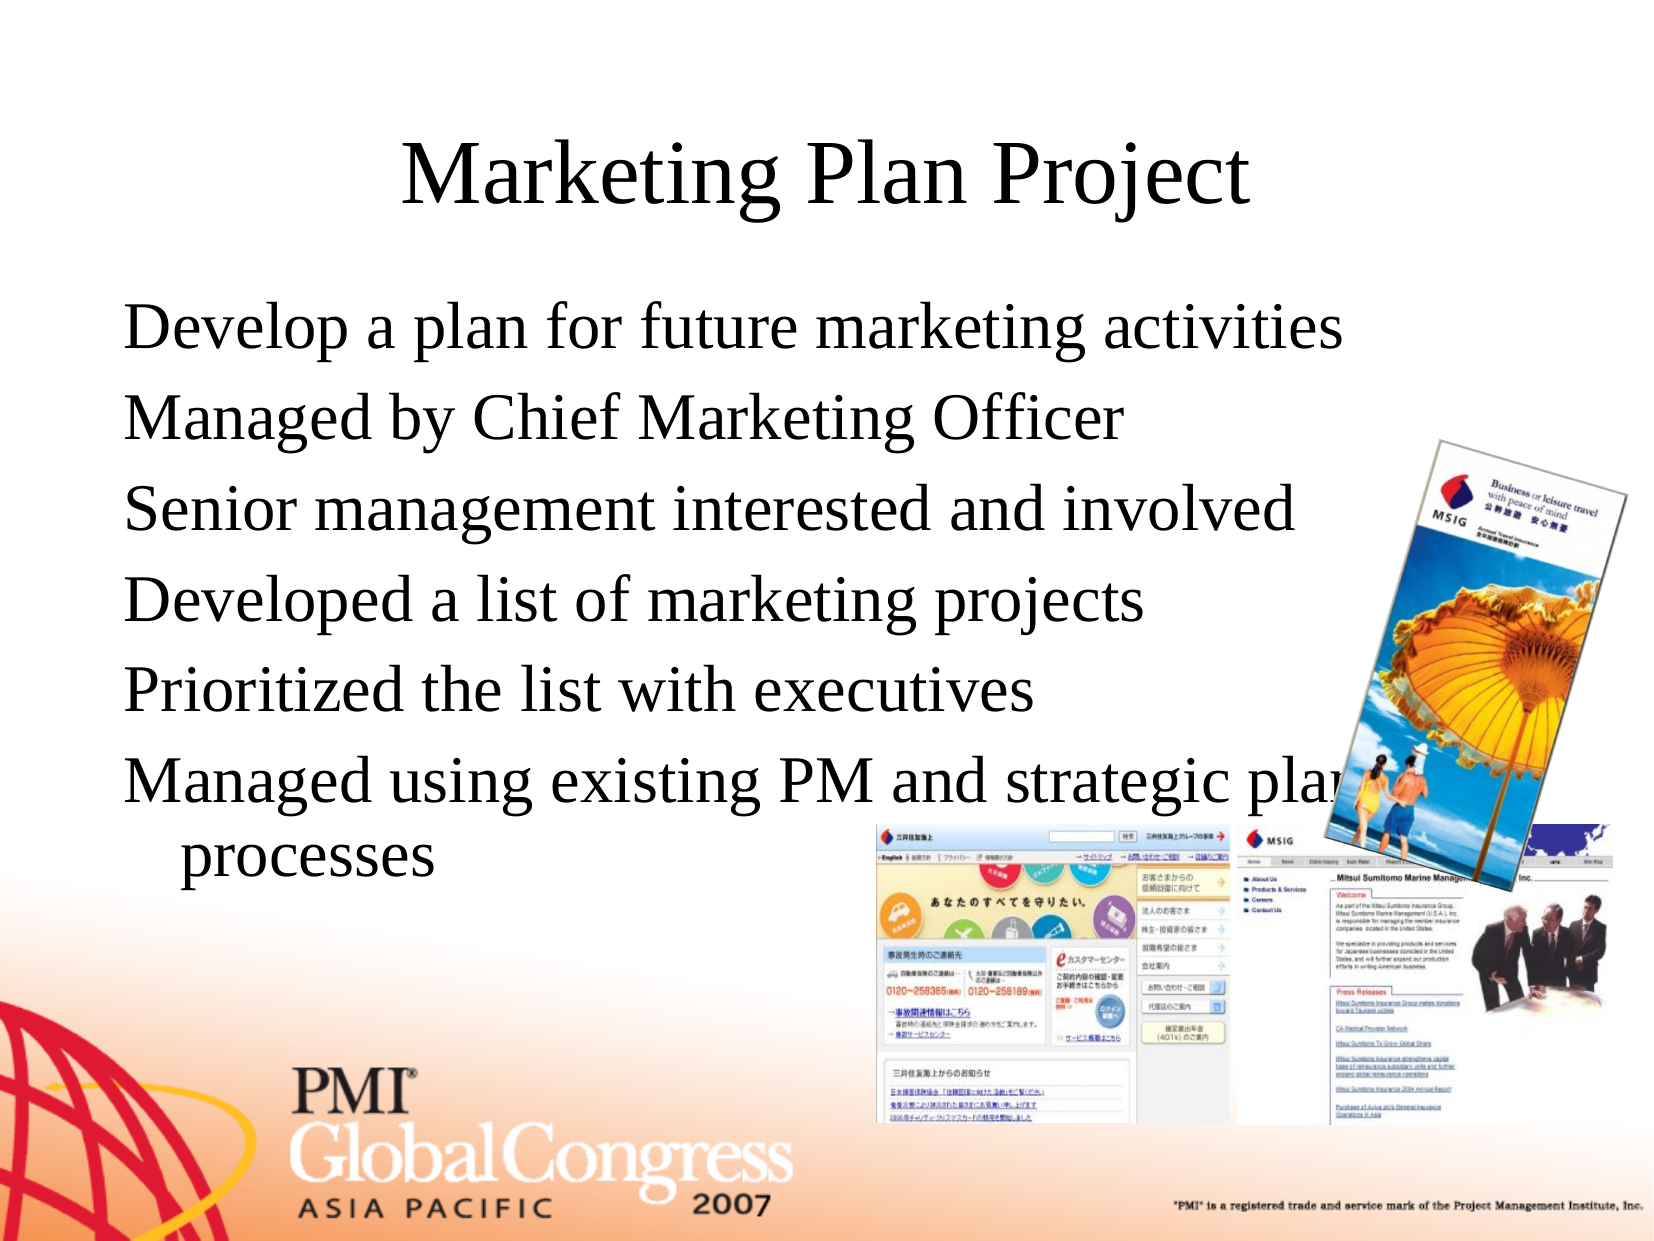

# Marketing Plan Project
Develop a plan for future marketing activities
Managed by Chief Marketing Officer
Senior management interested and involved
Developed a list of marketing projects
Prioritized the list with executives
Managed using existing PM and strategic planning processes